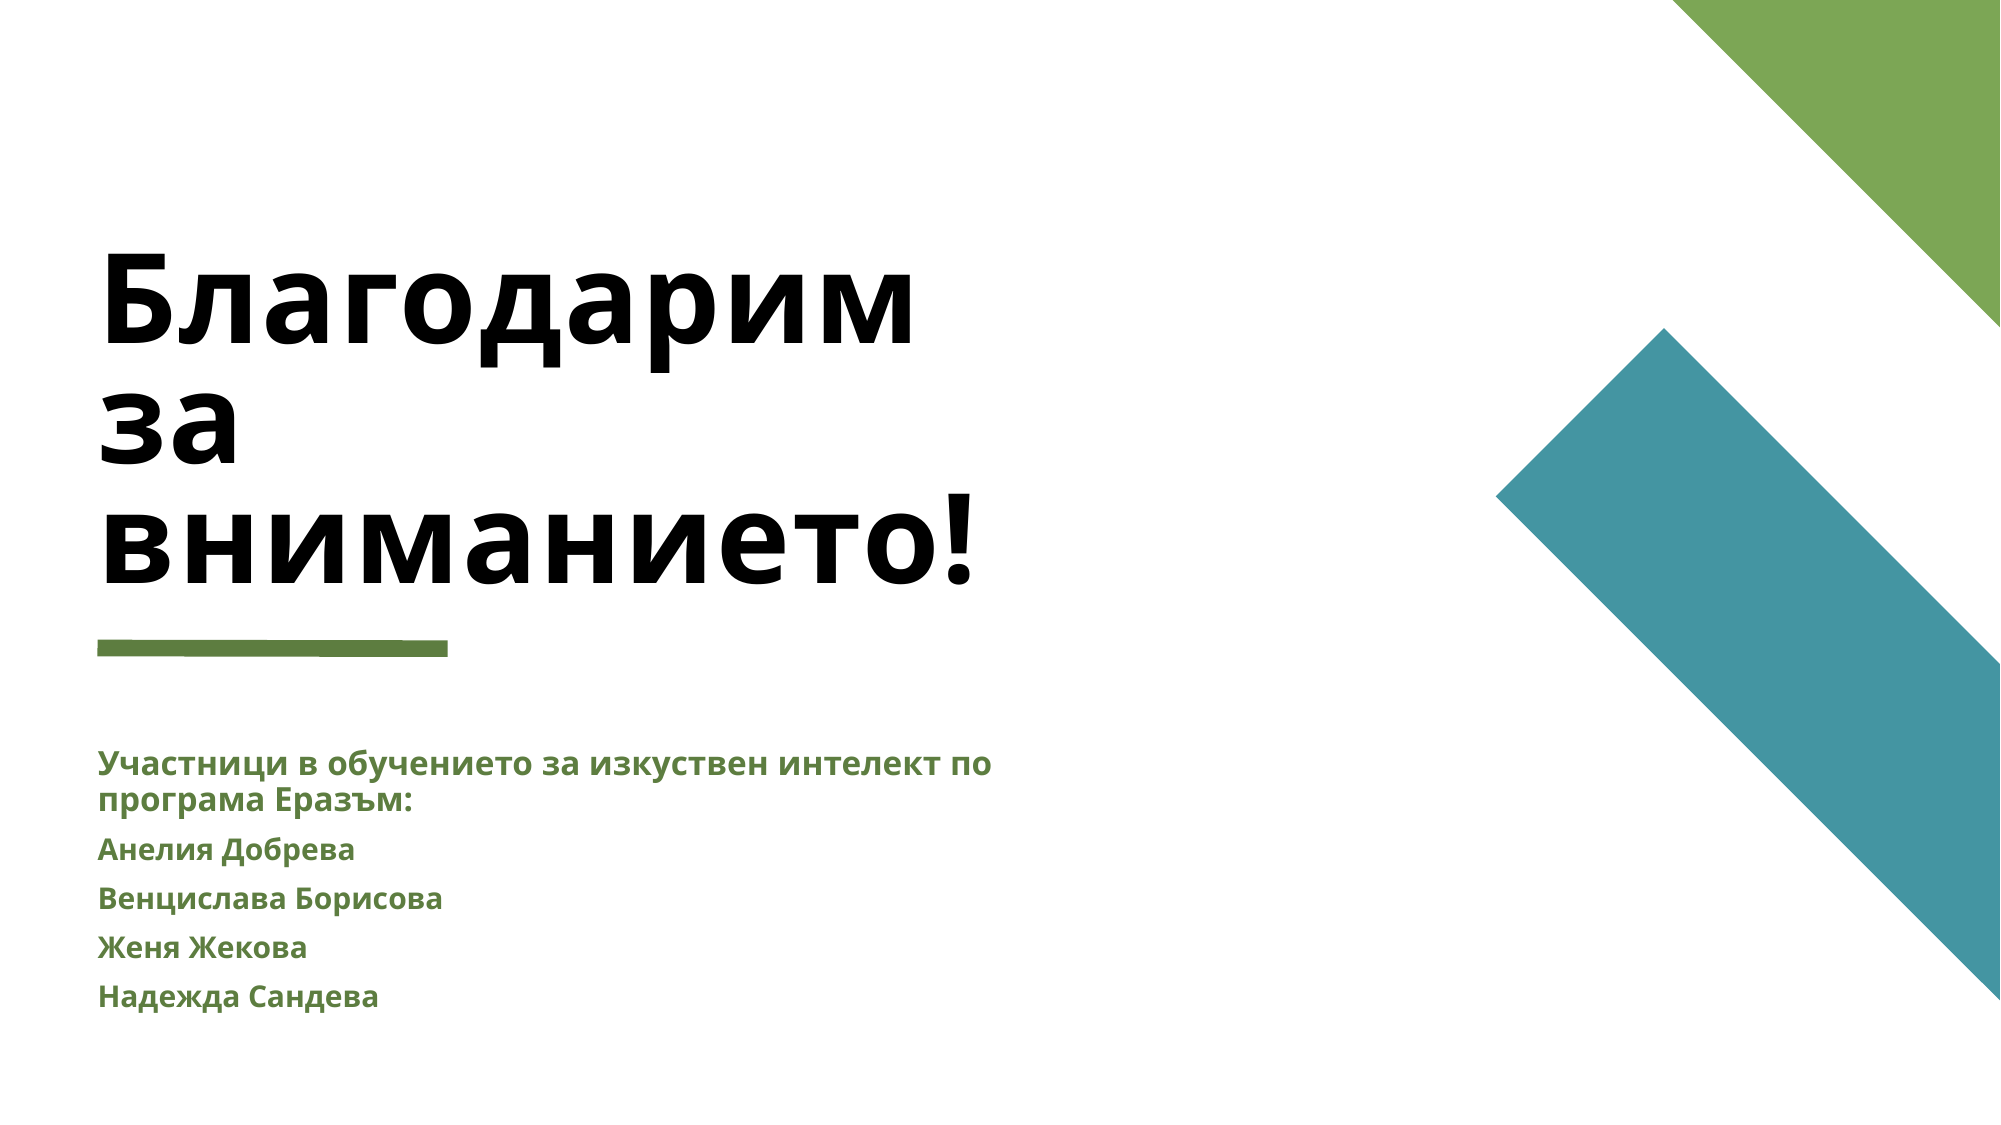

# Благодарим за вниманието!
Участници в обучението за изкуствен интелект по програма Еразъм:
Анелия Добрева
Венцислава Борисова
Женя Жекова
Надежда Сандева